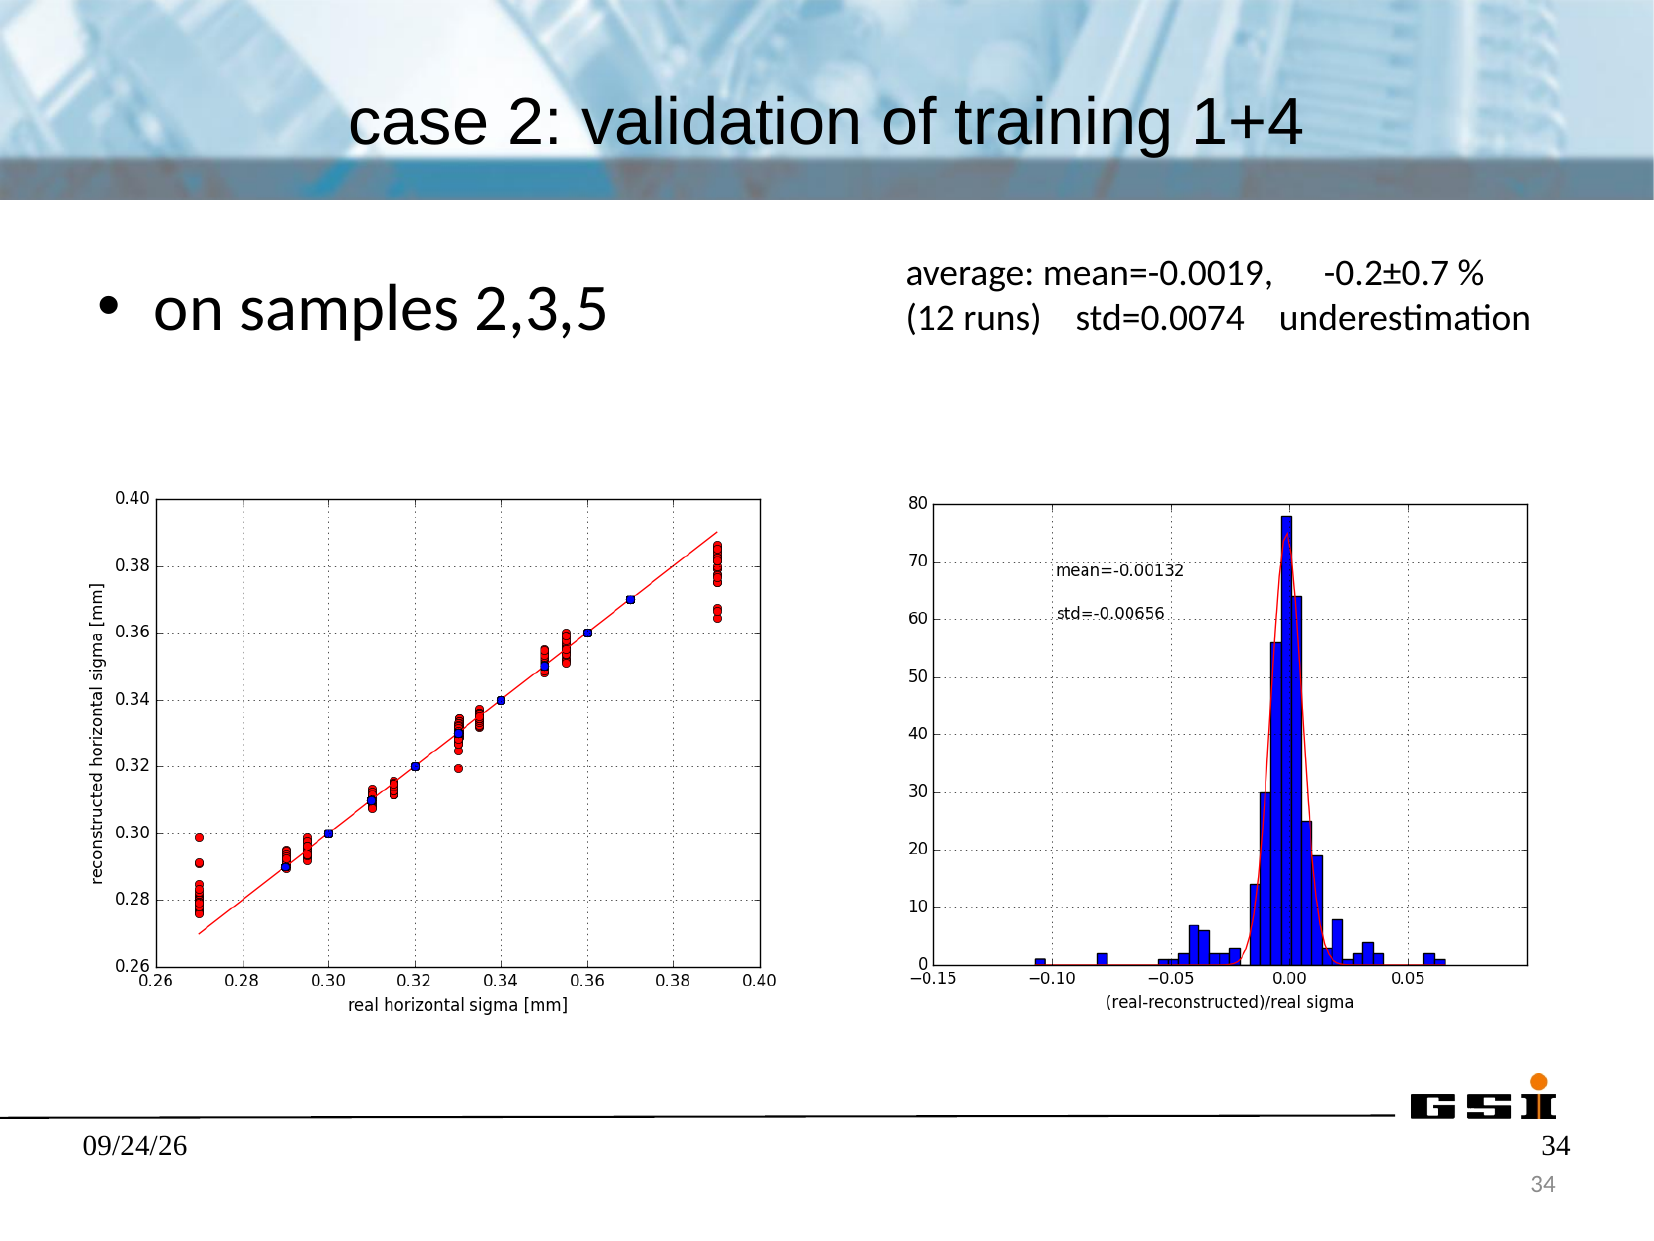

# case 2: validation of training 1+4
average: mean=-0.0019, -0.2±0.7 %
(12 runs) std=0.0074 underestimation
on samples 2,3,5
34